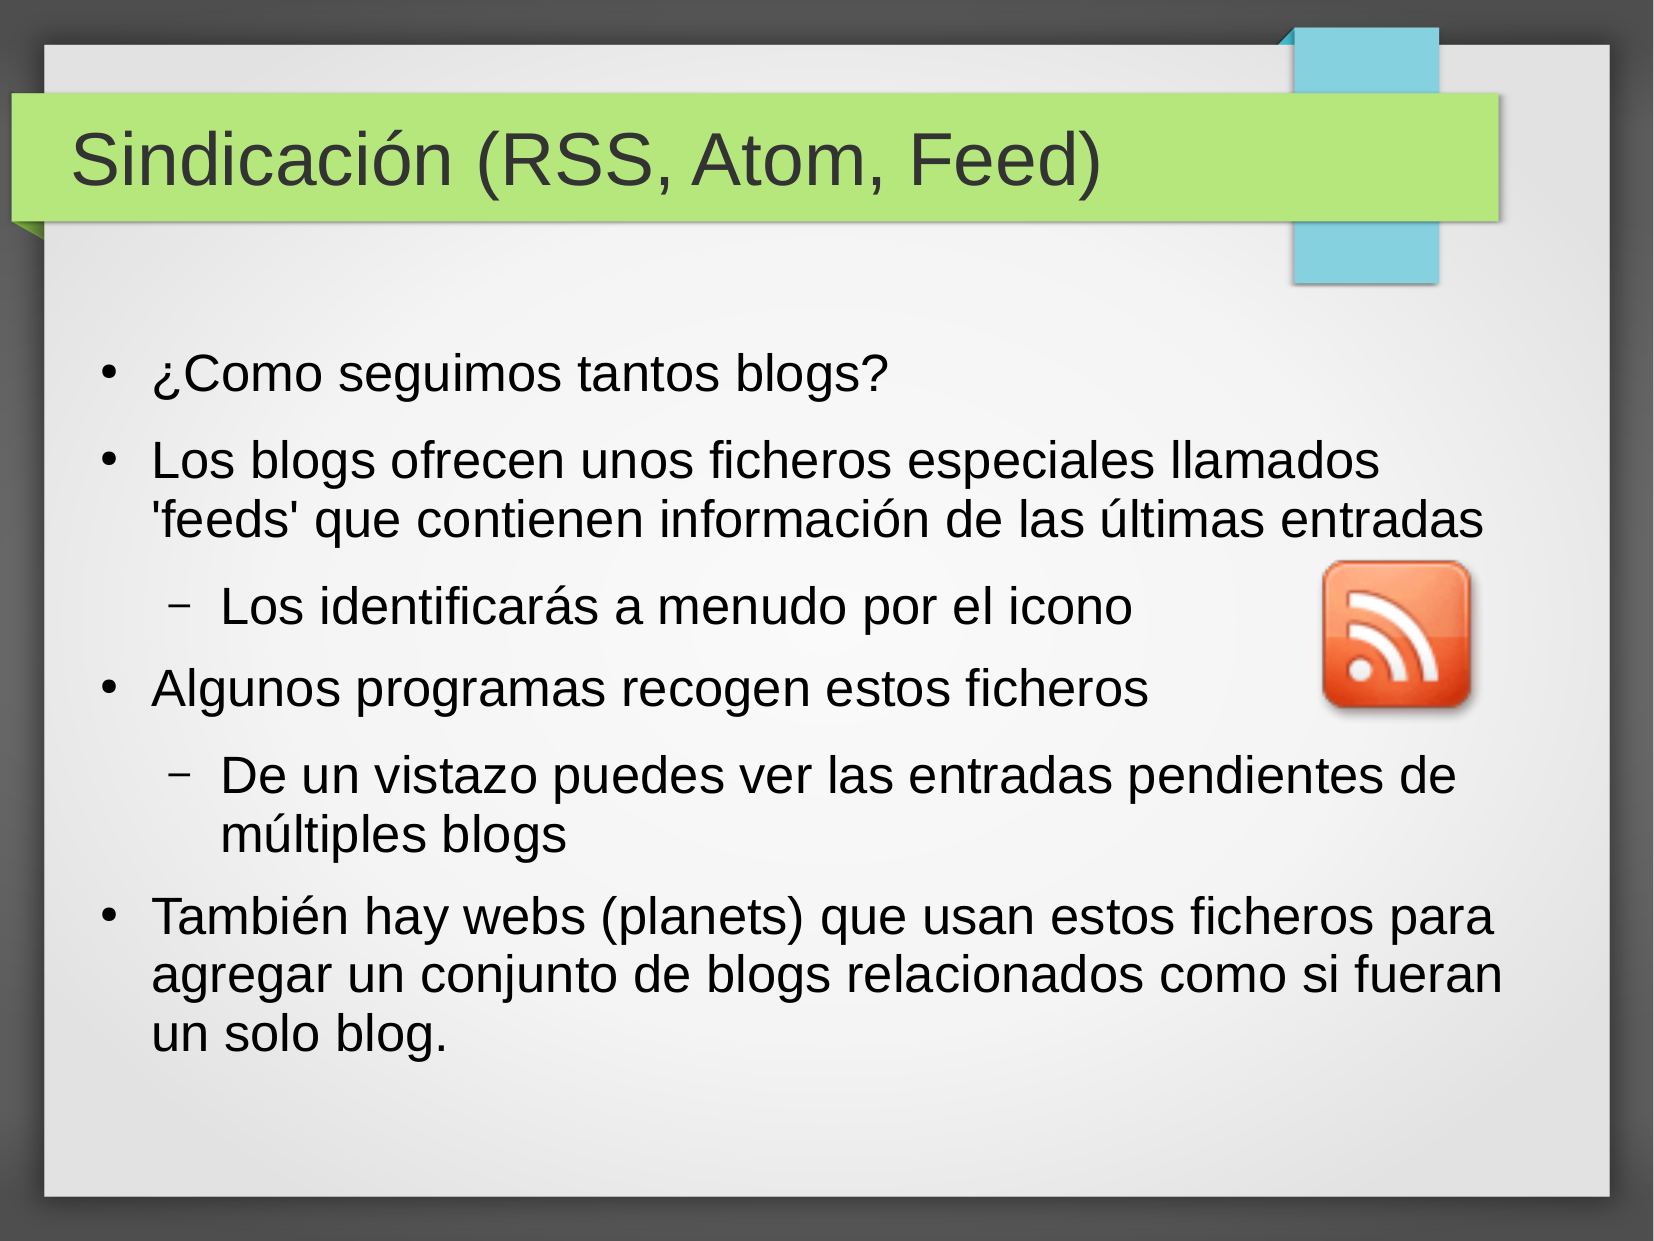

# Sindicación (RSS, Atom, Feed)
¿Como seguimos tantos blogs?
Los blogs ofrecen unos ficheros especiales llamados 'feeds' que contienen información de las últimas entradas
Los identificarás a menudo por el icono
Algunos programas recogen estos ficheros
De un vistazo puedes ver las entradas pendientes de múltiples blogs
También hay webs (planets) que usan estos ficheros para agregar un conjunto de blogs relacionados como si fueran un solo blog.